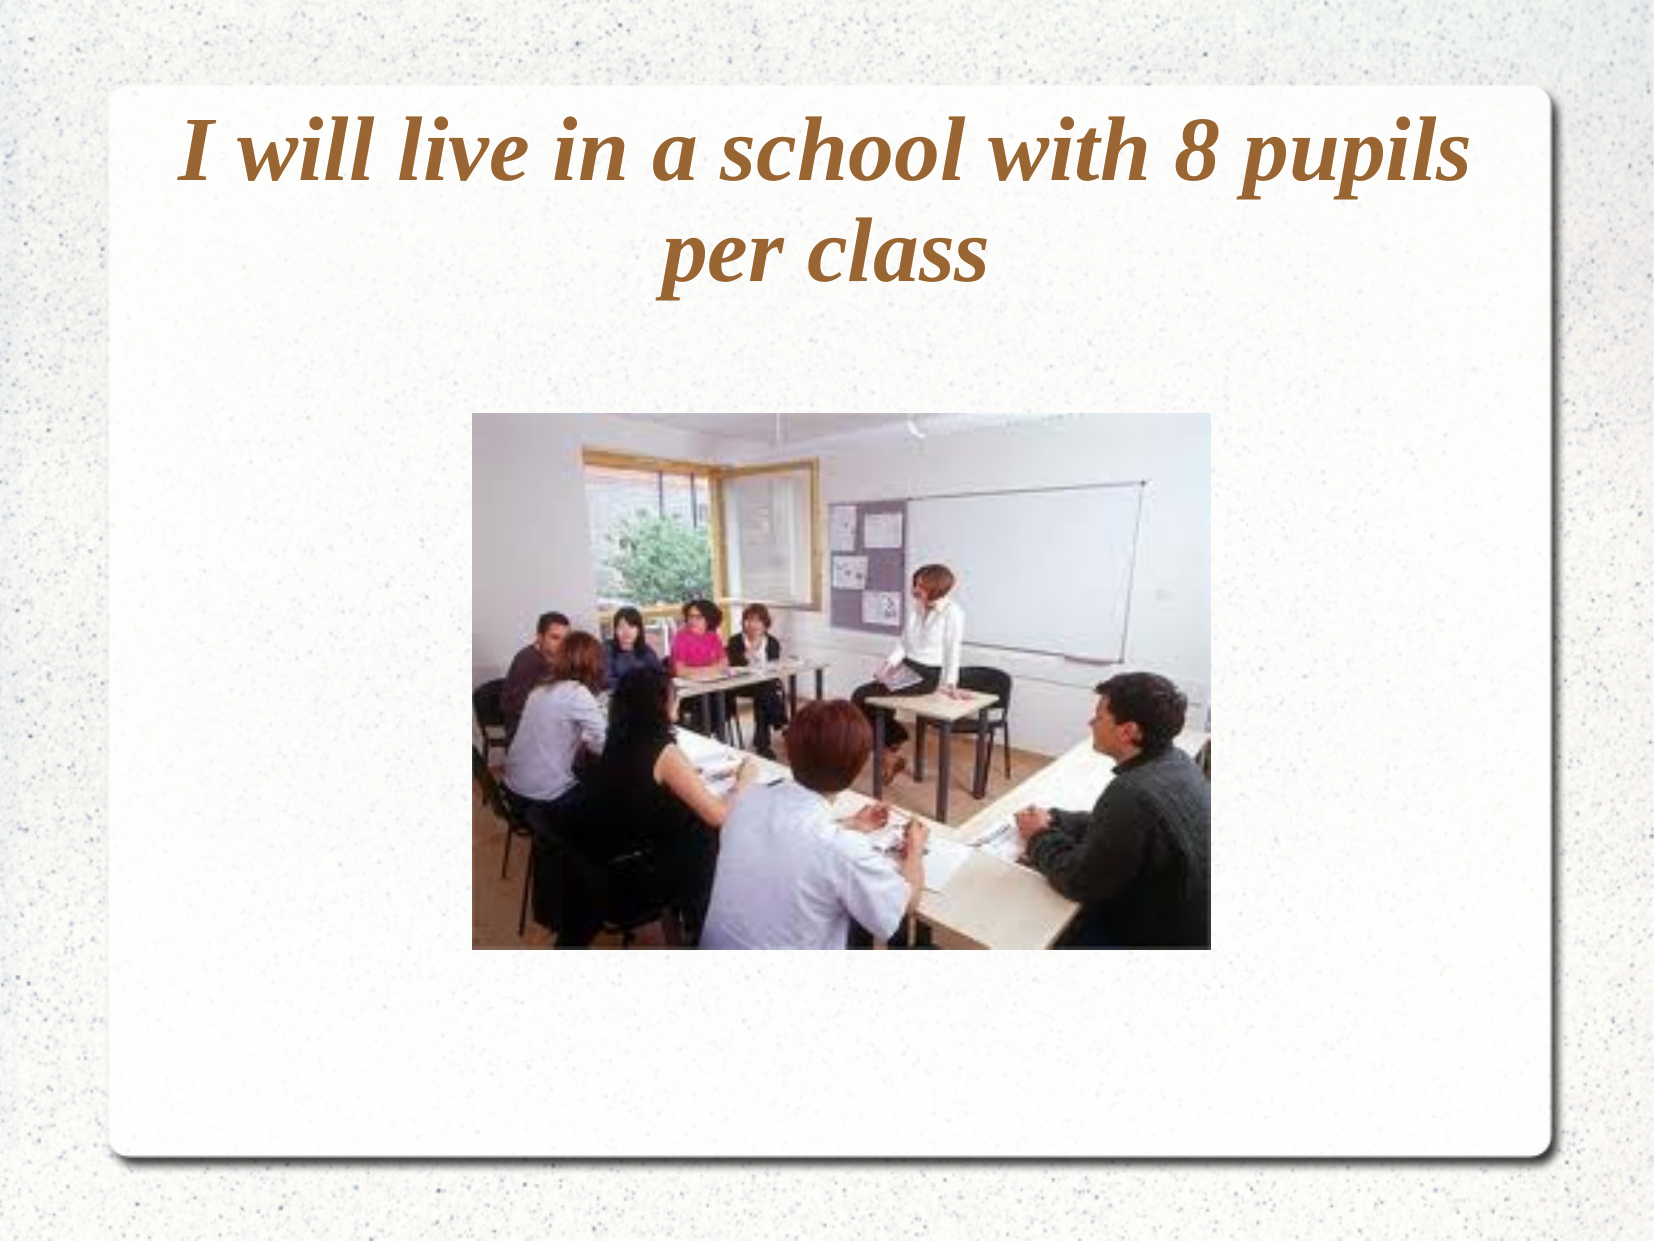

# I will live in a school with 8 pupils per class